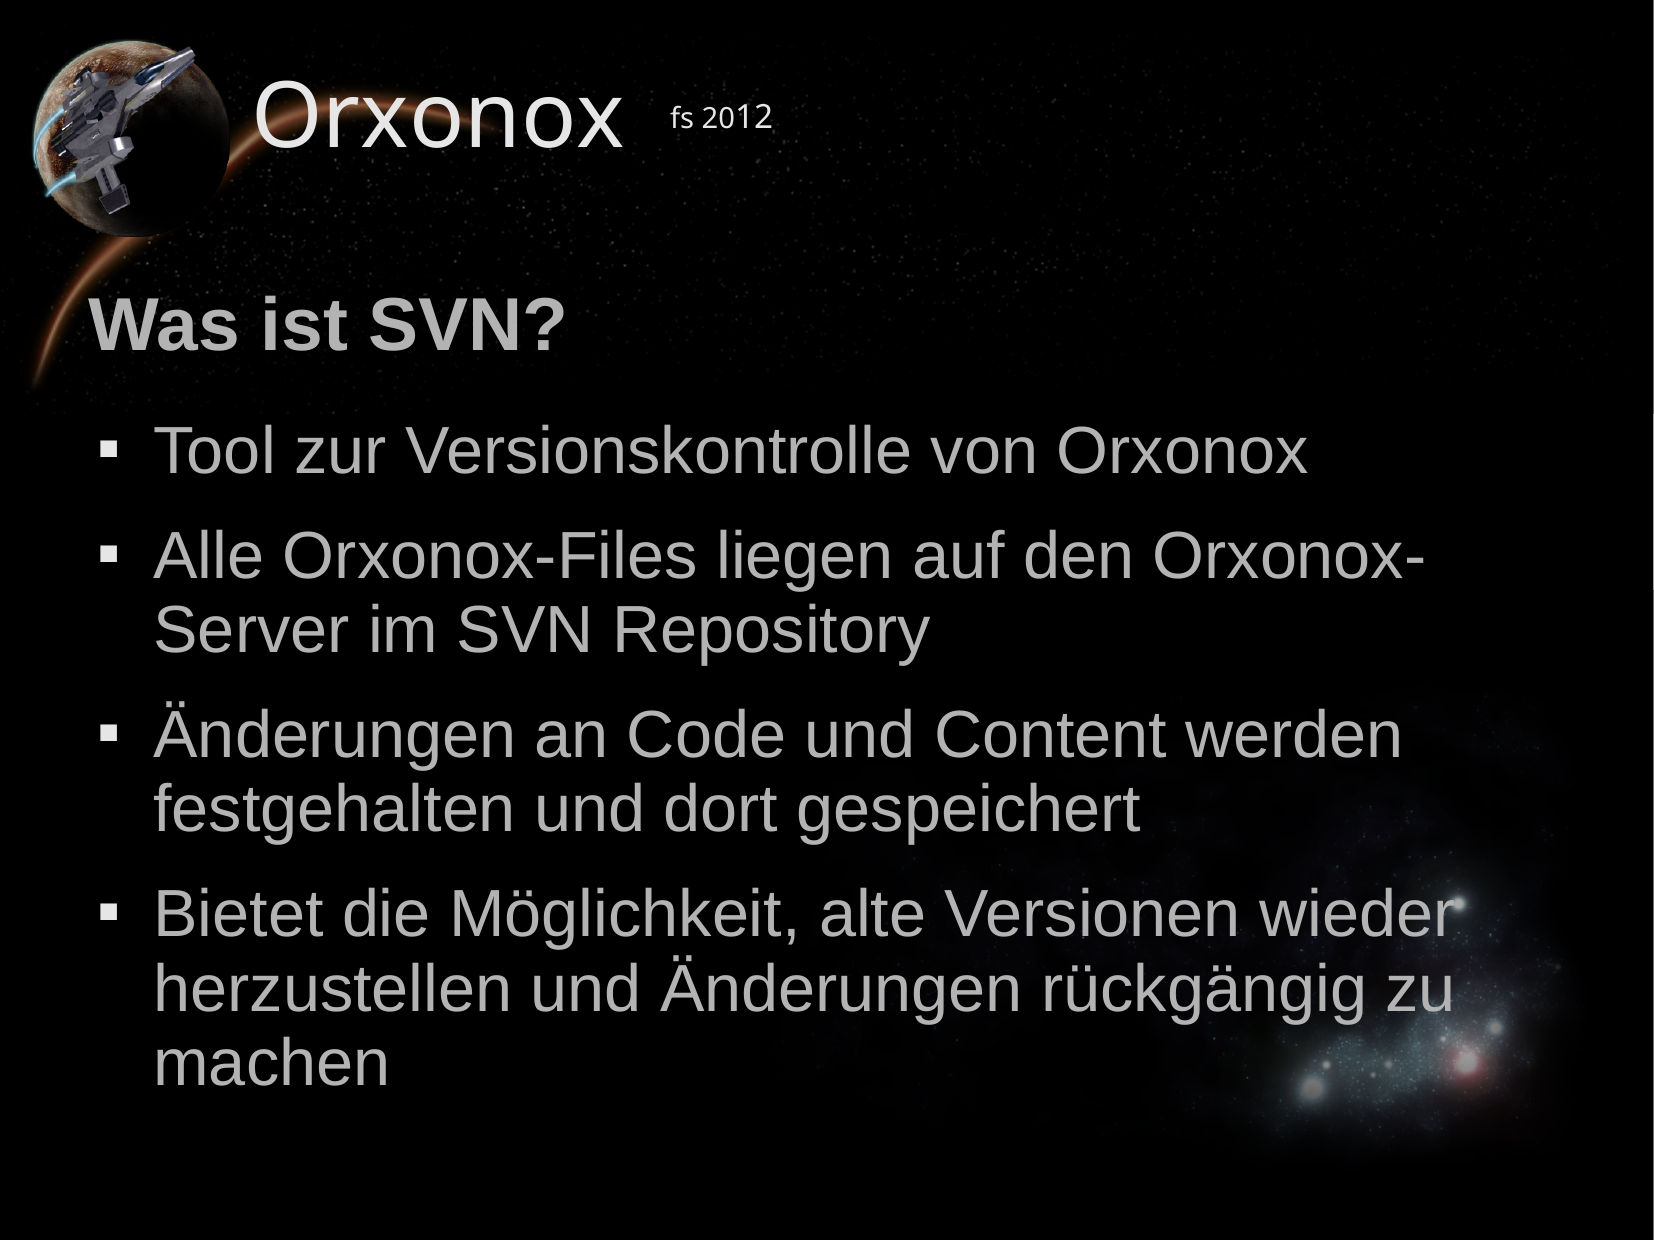

# Was ist SVN?
Tool zur Versionskontrolle von Orxonox
Alle Orxonox-Files liegen auf den Orxonox-Server im SVN Repository
Änderungen an Code und Content werden festgehalten und dort gespeichert
Bietet die Möglichkeit, alte Versionen wieder herzustellen und Änderungen rückgängig zu machen